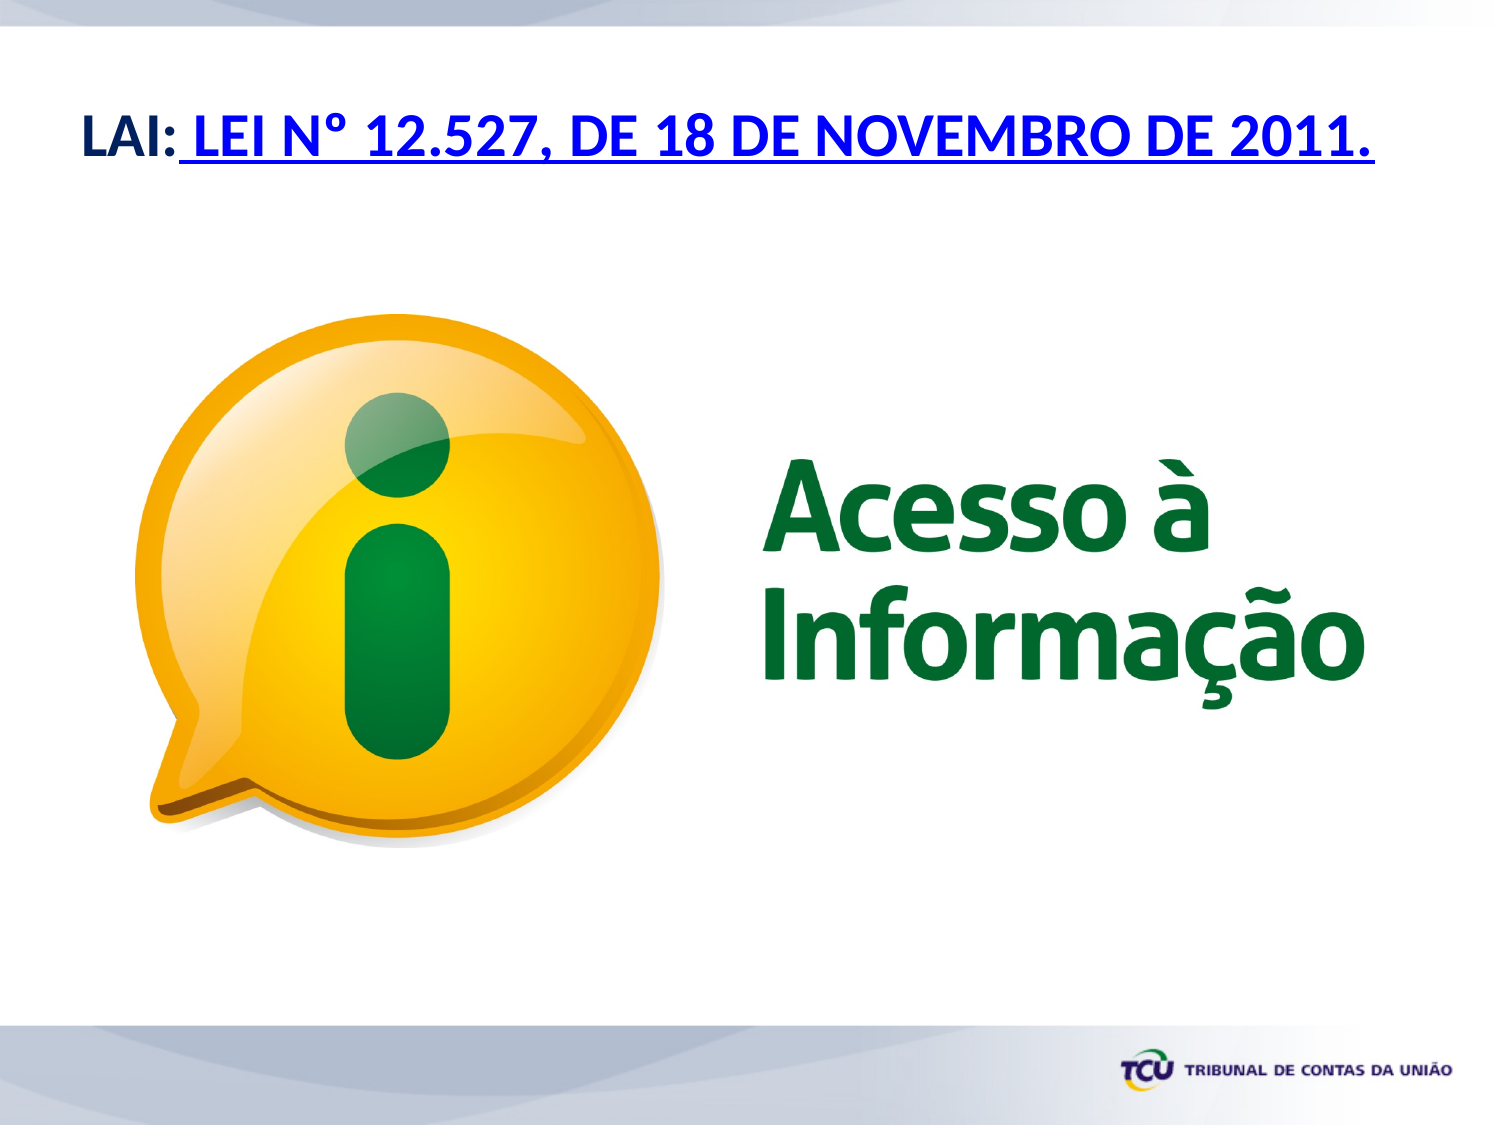

# LAI: LEI Nº 12.527, DE 18 DE NOVEMBRO DE 2011.